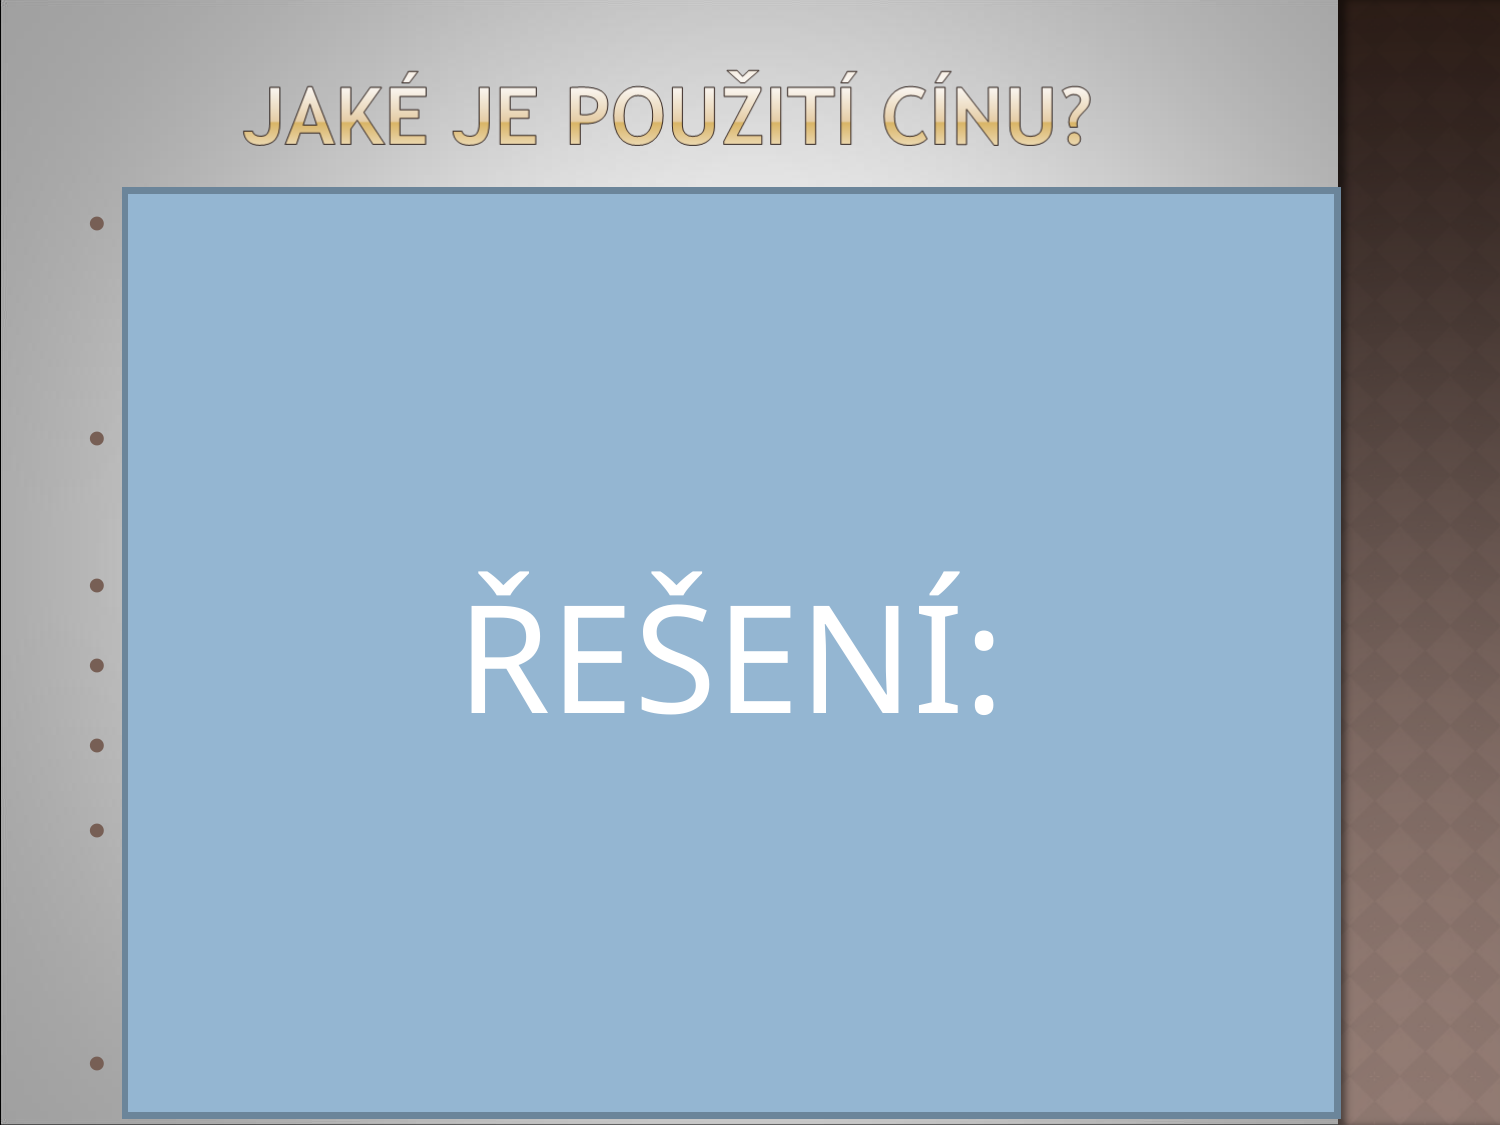

# Odolný vůči vnějším vlivům → povrchová úprava kovů = cínování (elektrolýzou nebo ponorem)
Výroba tabulového skla (na roztaveném Sn)
Bílý plech − konzervy
Staniol (obaly čokolád)
Dráty
SnO2 − bělí glazury, smalty, mléčné sklo (pozor na vdechnutí SnO2 − nemoc stanóza = změny na plicích)
SnS2 − ke „zlacení“ předmětů
Pamětní medaile
ŘEŠENÍ: